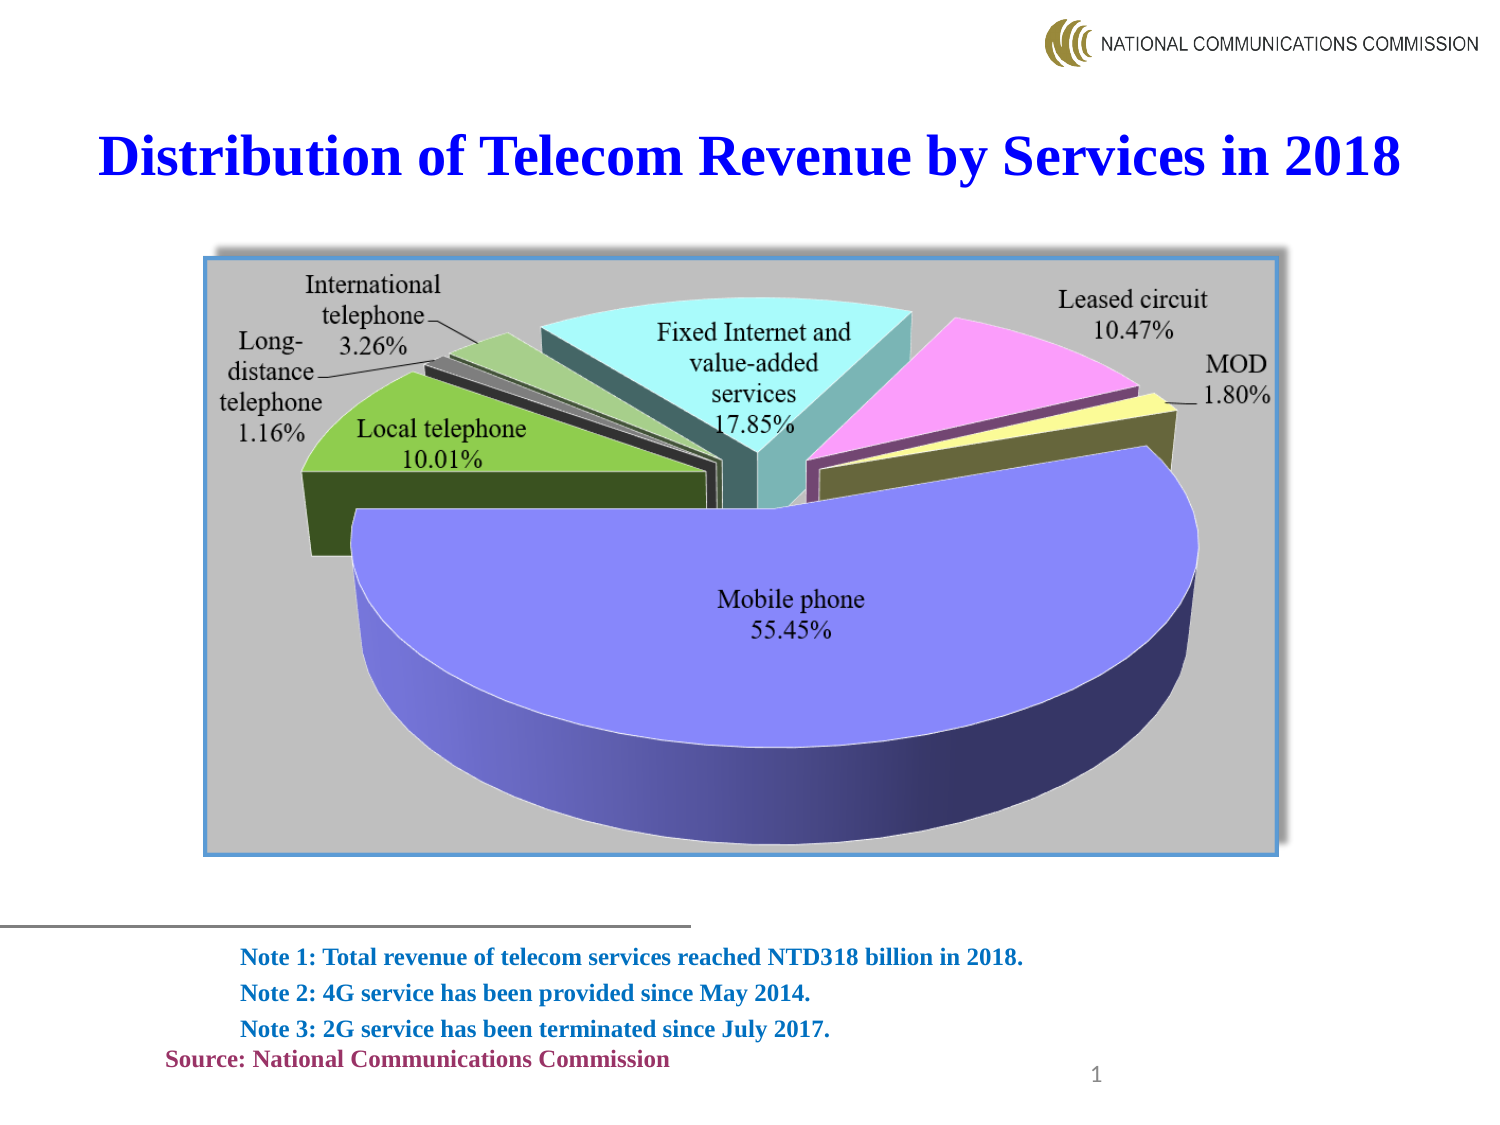

Distribution of Telecom Revenue by Services in 2018
Note 1: Total revenue of telecom services reached NTD318 billion in 2018.
Note 2: 4G service has been provided since May 2014.
Note 3: 2G service has been terminated since July 2017.
Source: National Communications Commission
1